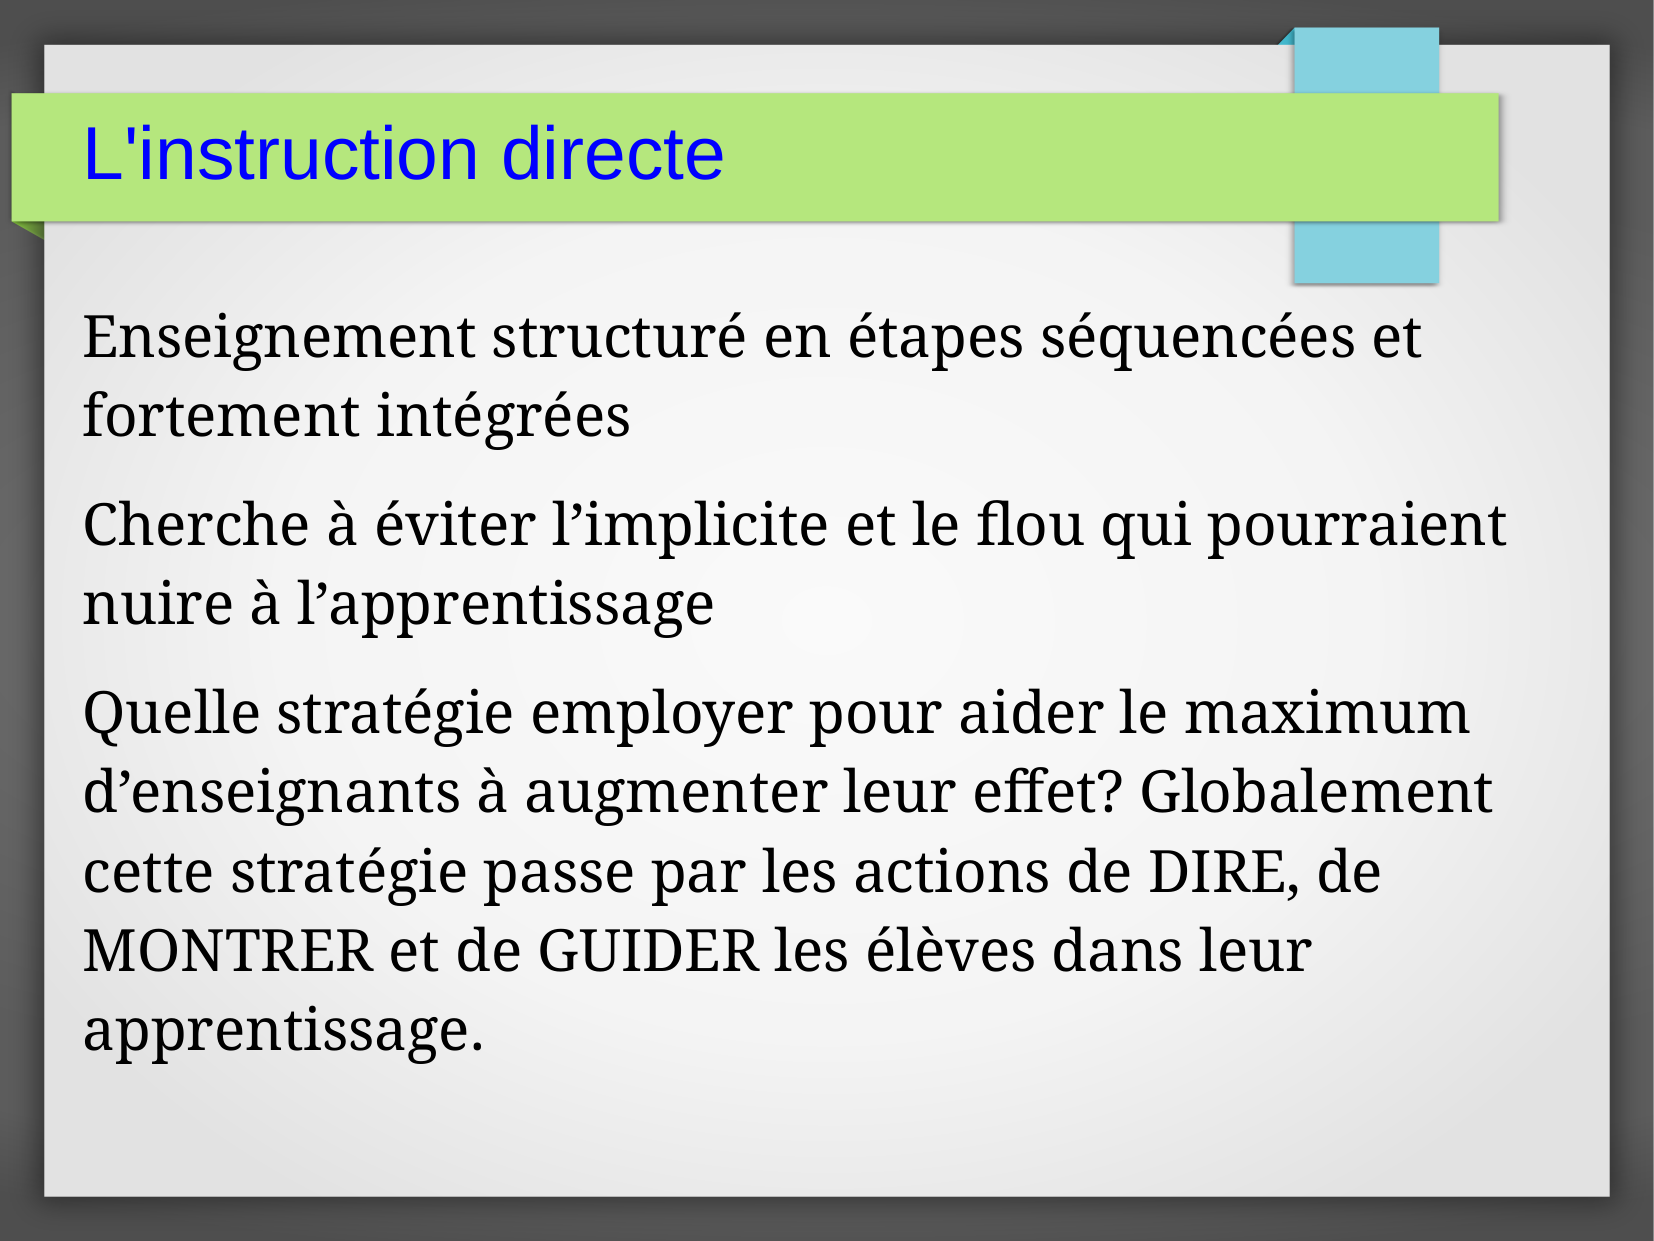

# L'instruction directe
Enseignement structuré en étapes séquencées et fortement intégrées
Cherche à éviter l’implicite et le flou qui pourraient nuire à l’apprentissage
Quelle stratégie employer pour aider le maximum d’enseignants à augmenter leur effet? Globalement cette stratégie passe par les actions de DIRE, de MONTRER et de GUIDER les élèves dans leur apprentissage.